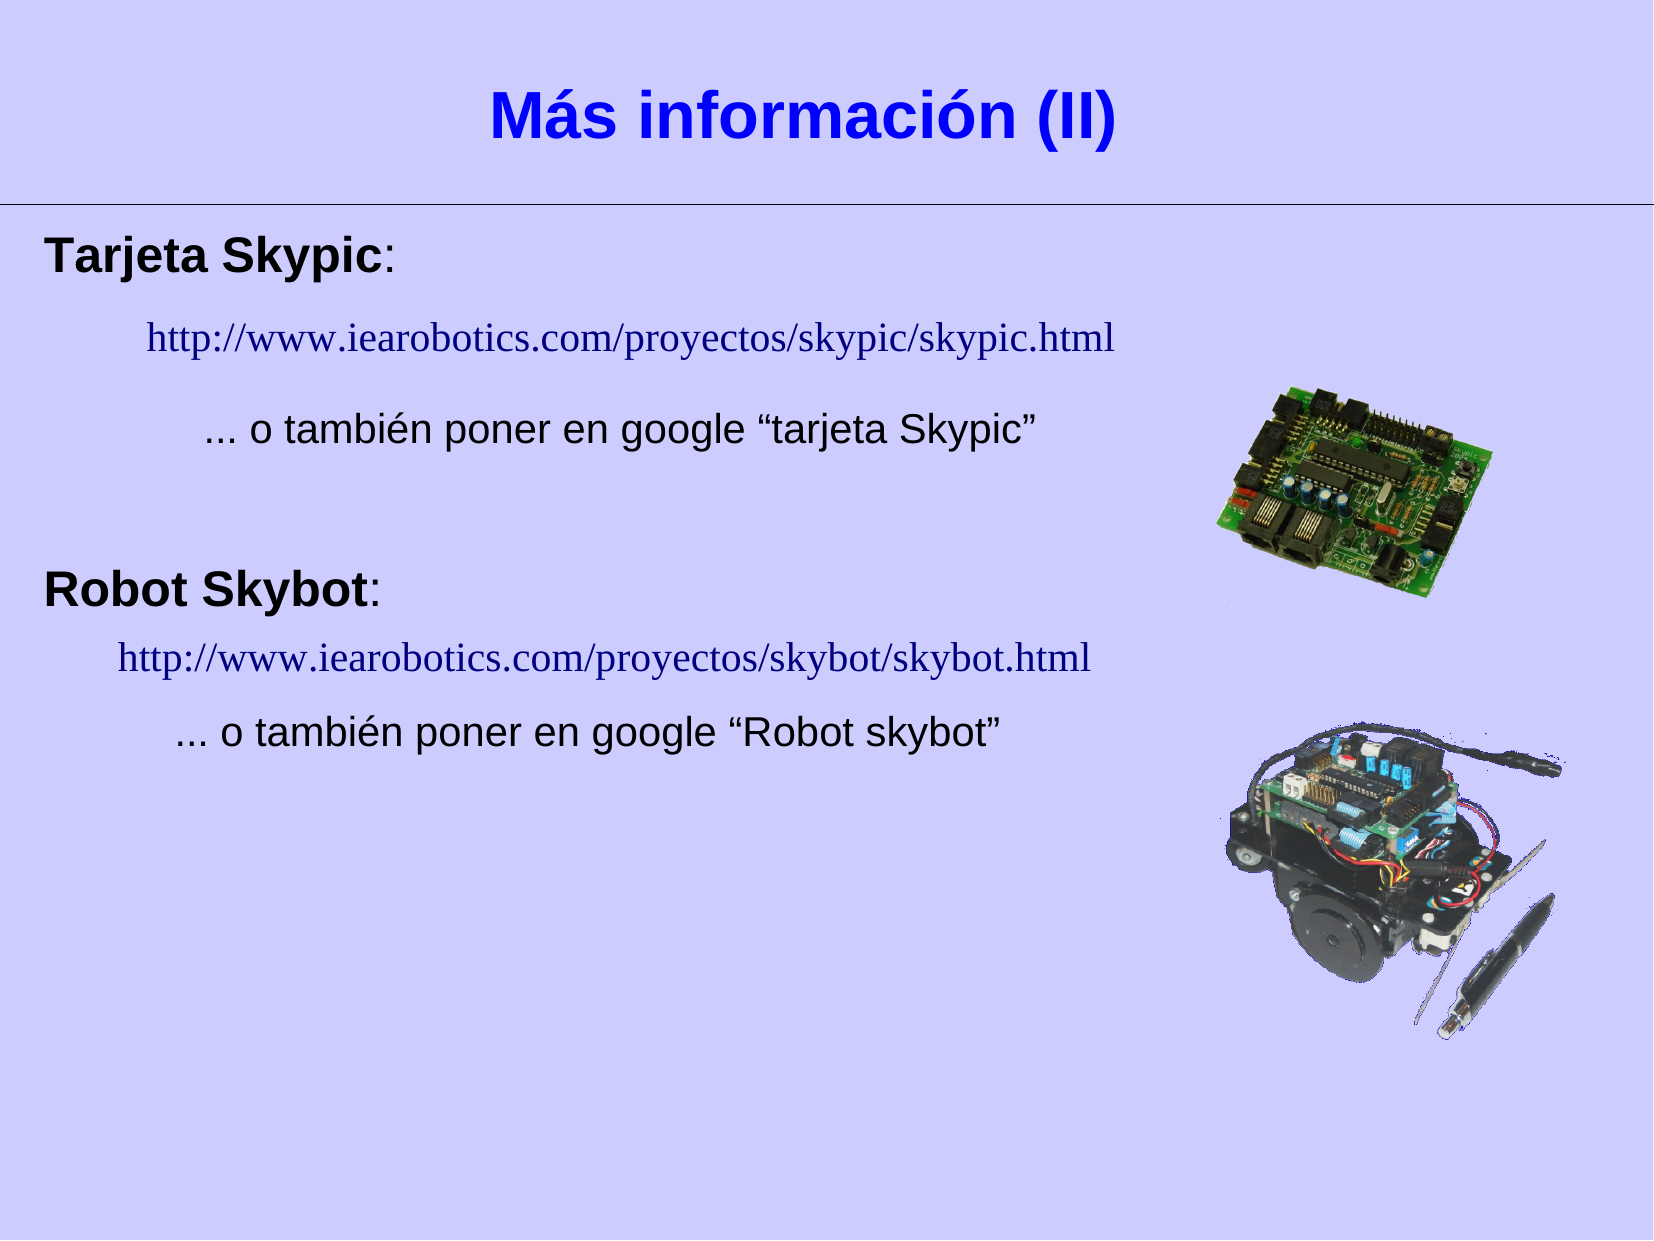

# Más información (II)
 Tarjeta Skypic:
http://www.iearobotics.com/proyectos/skypic/skypic.html
 ... o también poner en google “tarjeta Skypic”
 Robot Skybot:
http://www.iearobotics.com/proyectos/skybot/skybot.html
 ... o también poner en google “Robot skybot”